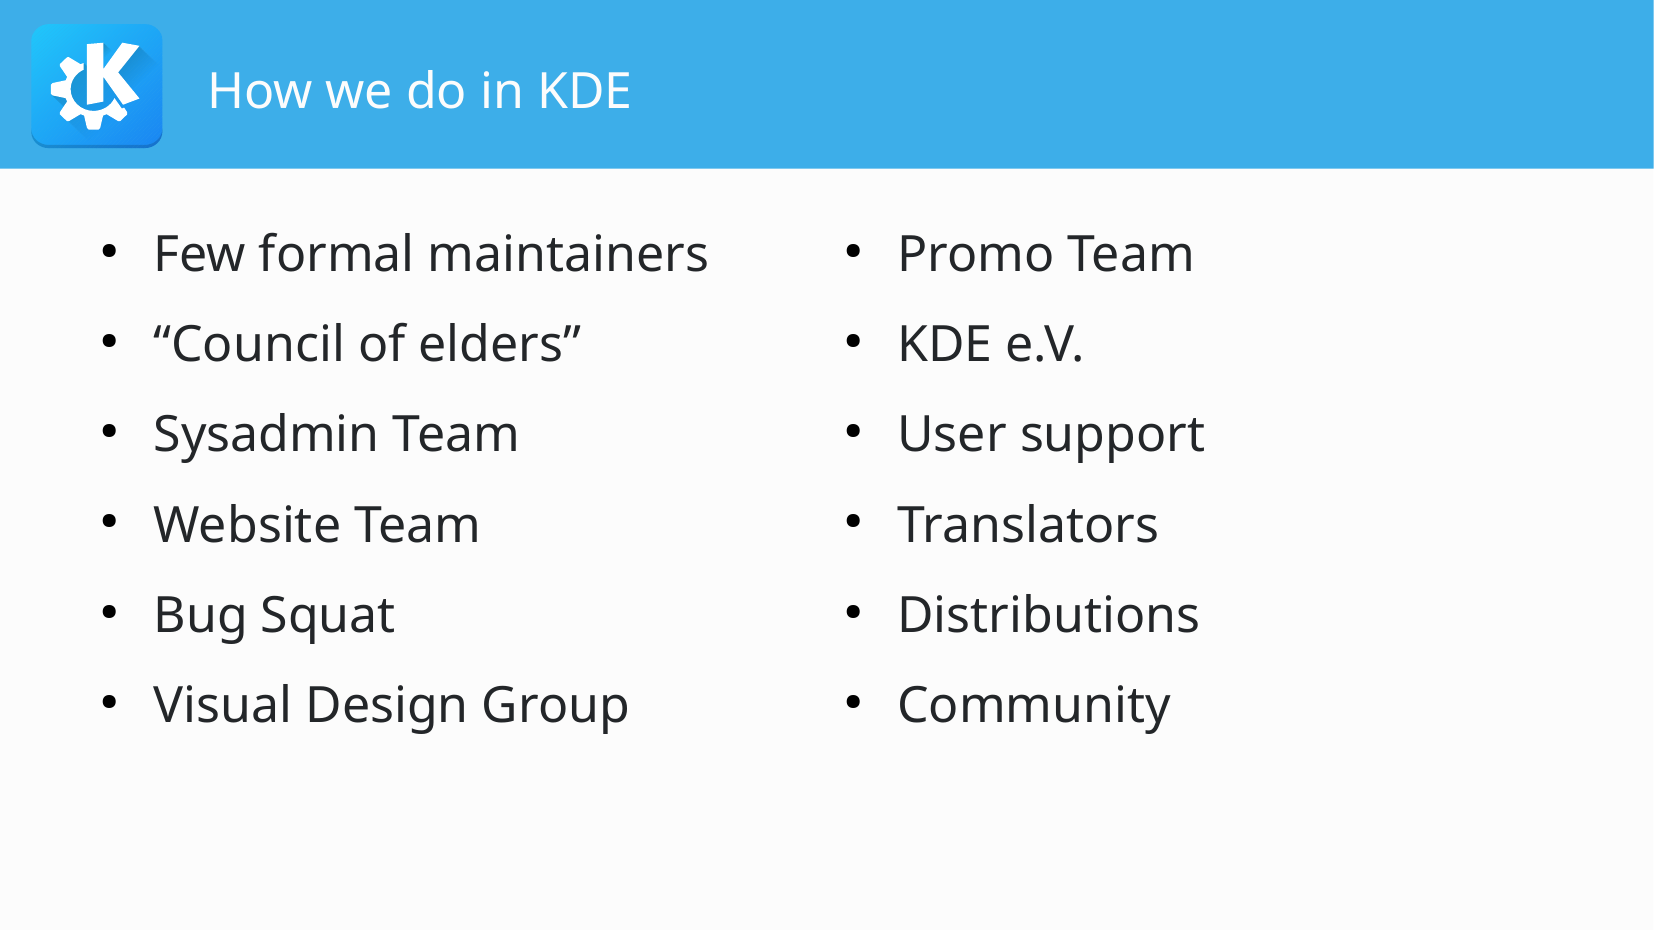

# How we do in KDE
Few formal maintainers
“Council of elders”
Sysadmin Team
Website Team
Bug Squat
Visual Design Group
Promo Team
KDE e.V.
User support
Translators
Distributions
Community